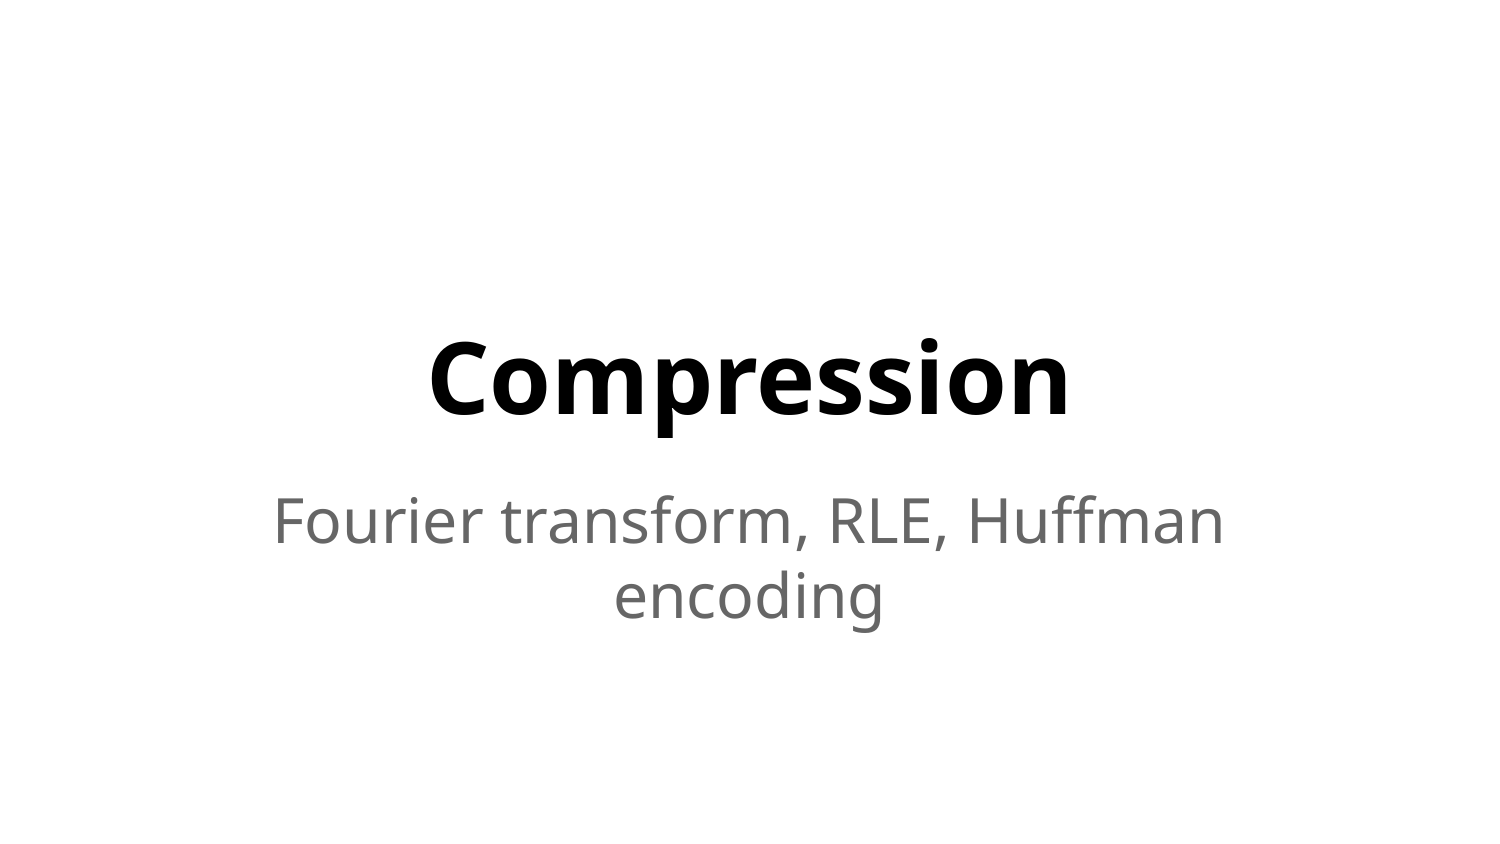

# Compression
Fourier transform, RLE, Huffman encoding